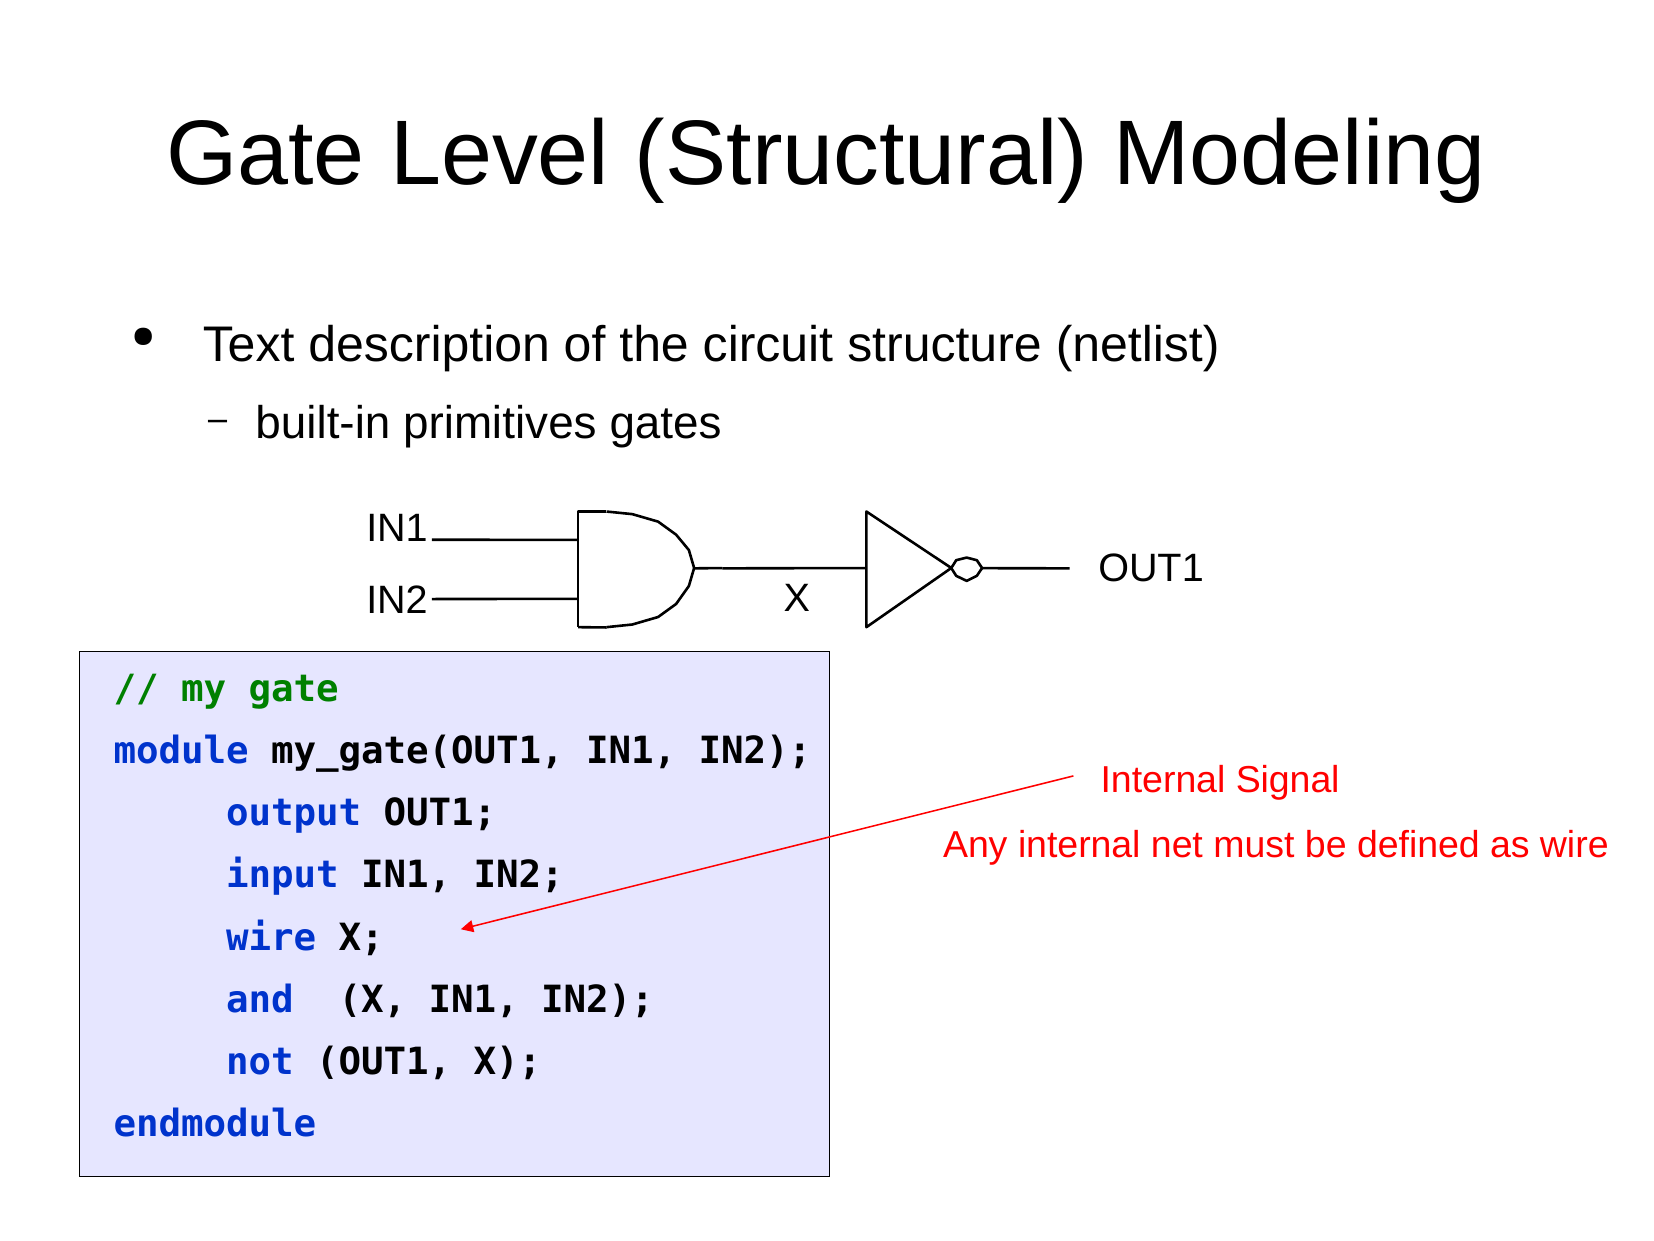

# Gate Level (Structural) Modeling
 Text description of the circuit structure (netlist)
built-in primitives gates
// my gate
module my_gate(OUT1, IN1, IN2);
 output OUT1;
 input IN1, IN2;
 wire X;
 and (X, IN1, IN2);
 not (OUT1, X);
endmodule
IN1
OUT1
X
IN2
Internal Signal
Any internal net must be defined as wire